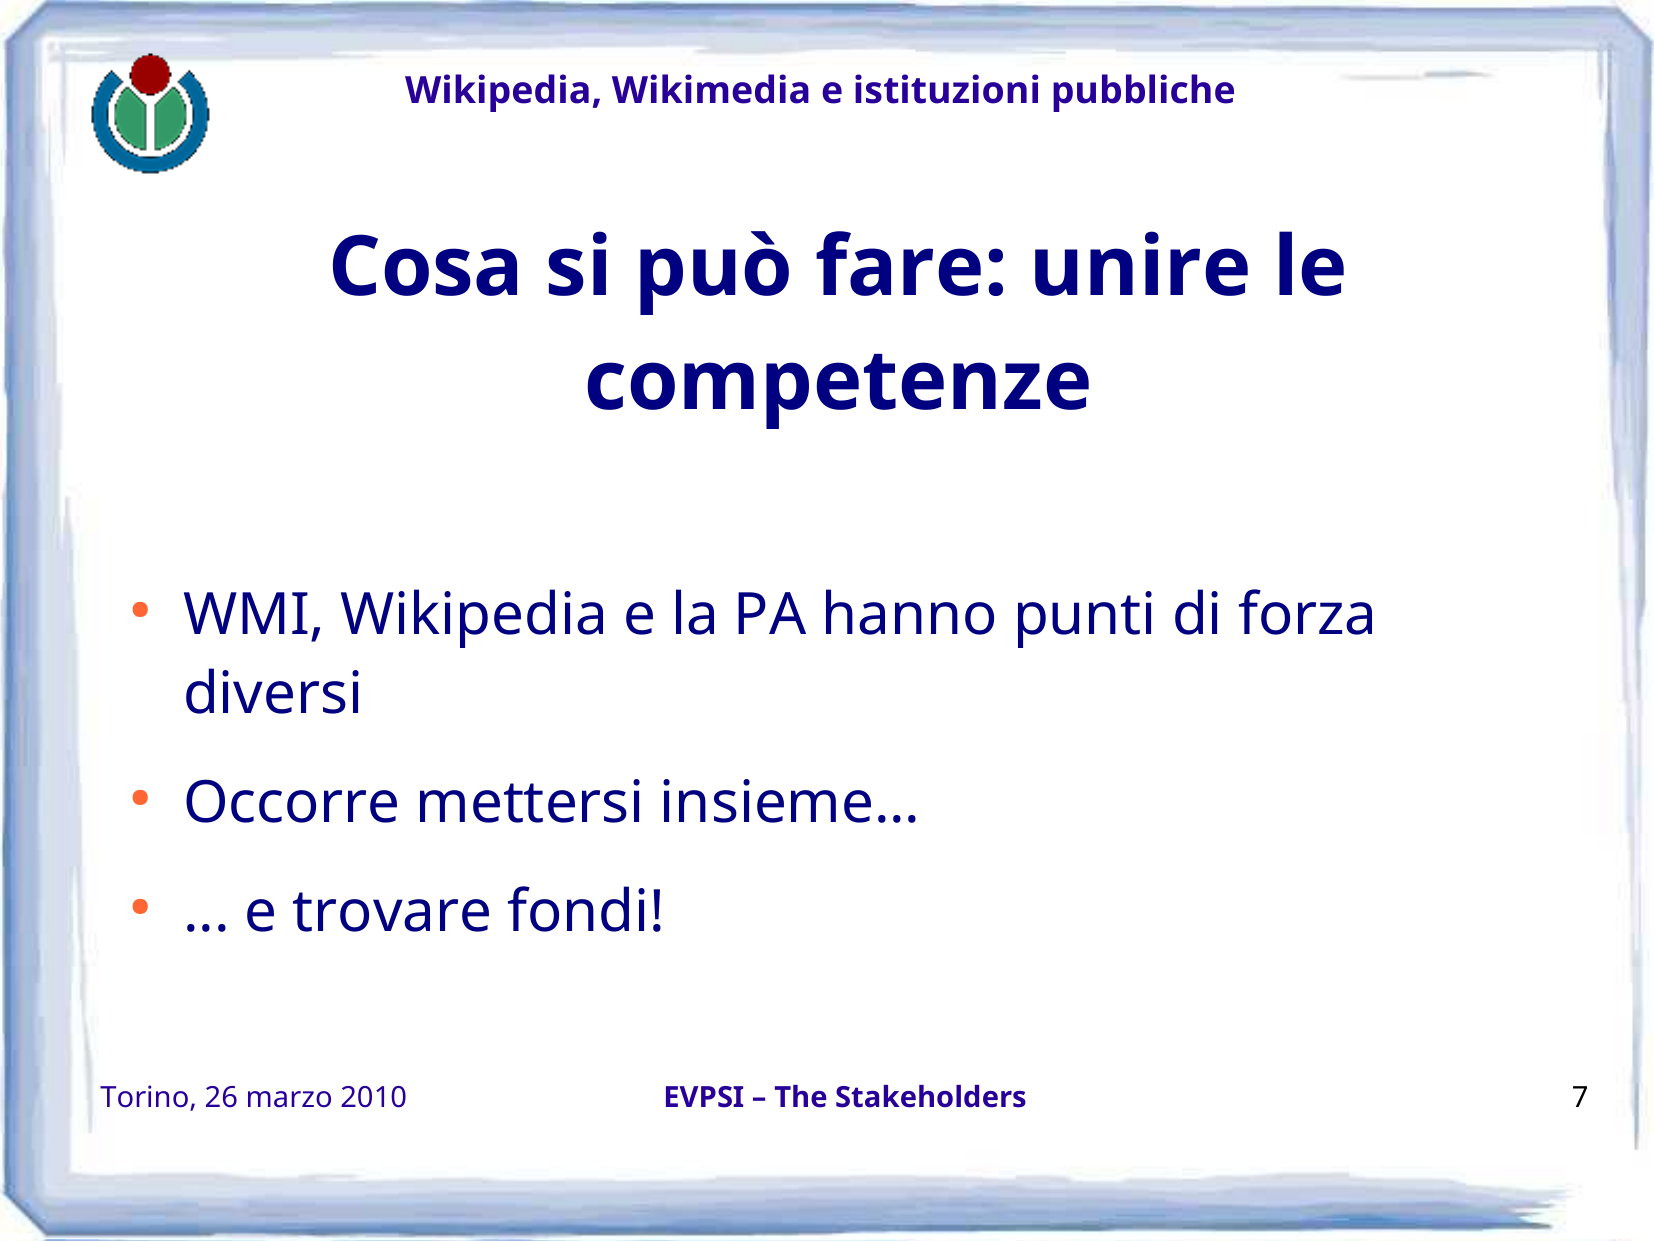

# Wikipedia, Wikimedia e istituzioni pubbliche
Cosa si può fare: unire le competenze
WMI, Wikipedia e la PA hanno punti di forza diversi
Occorre mettersi insieme...
... e trovare fondi!
26 marzo 2010
EVPSI, Torino
7